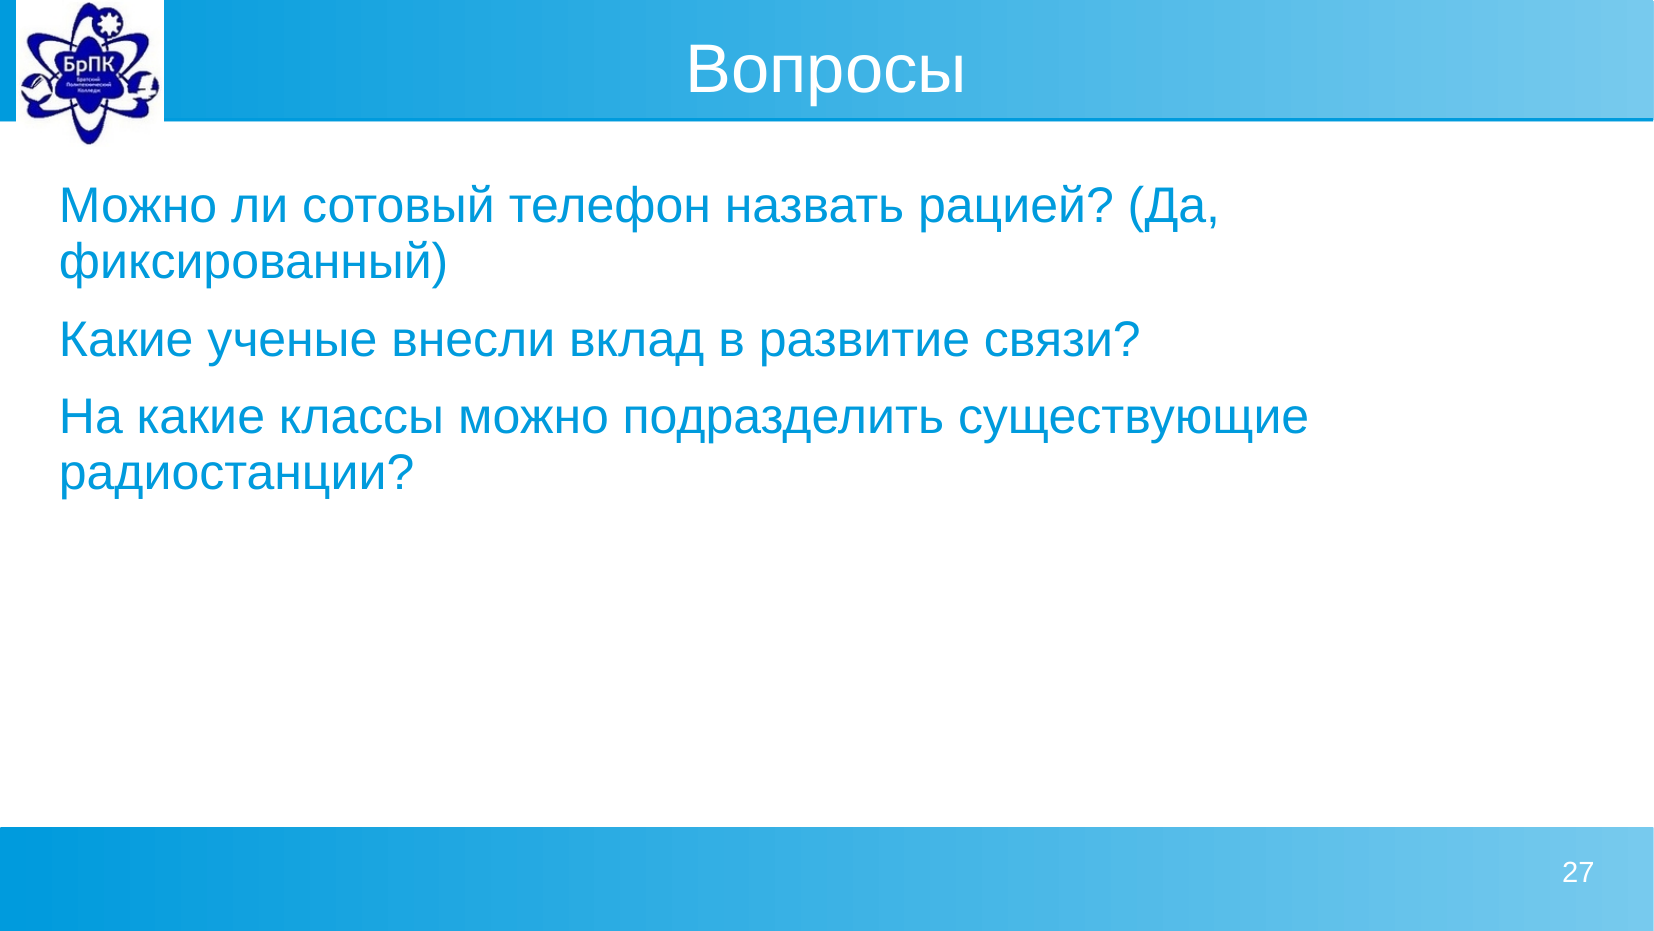

# Вопросы
Можно ли сотовый телефон назвать рацией? (Да, фиксированный)
Какие ученые внесли вклад в развитие связи?
На какие классы можно подразделить существующие радиостанции?
27